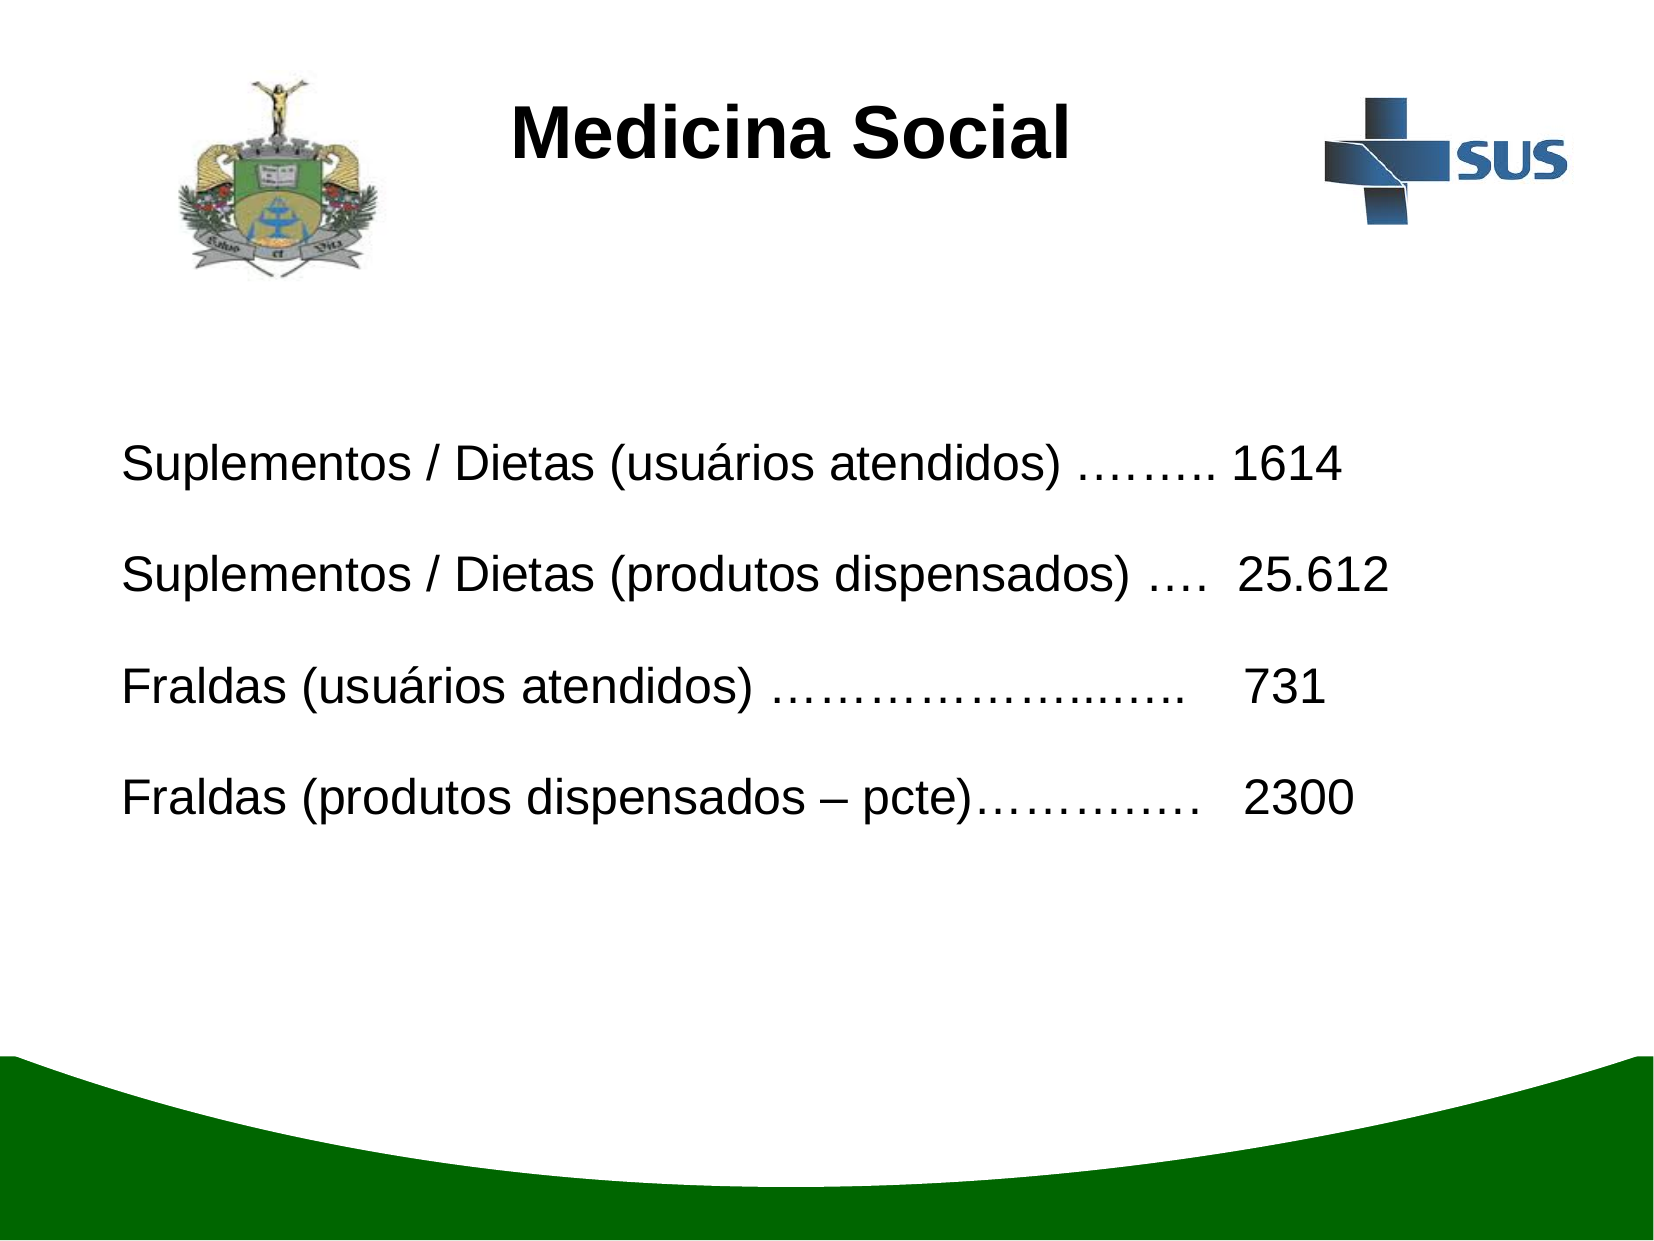

Medicina Social
Suplementos / Dietas (usuários atendidos) .…….. 1614
Suplementos / Dietas (produtos dispensados) …. 25.612
Fraldas (usuários atendidos) ………………...….. 731
Fraldas (produtos dispensados – pcte)……….…. 2300